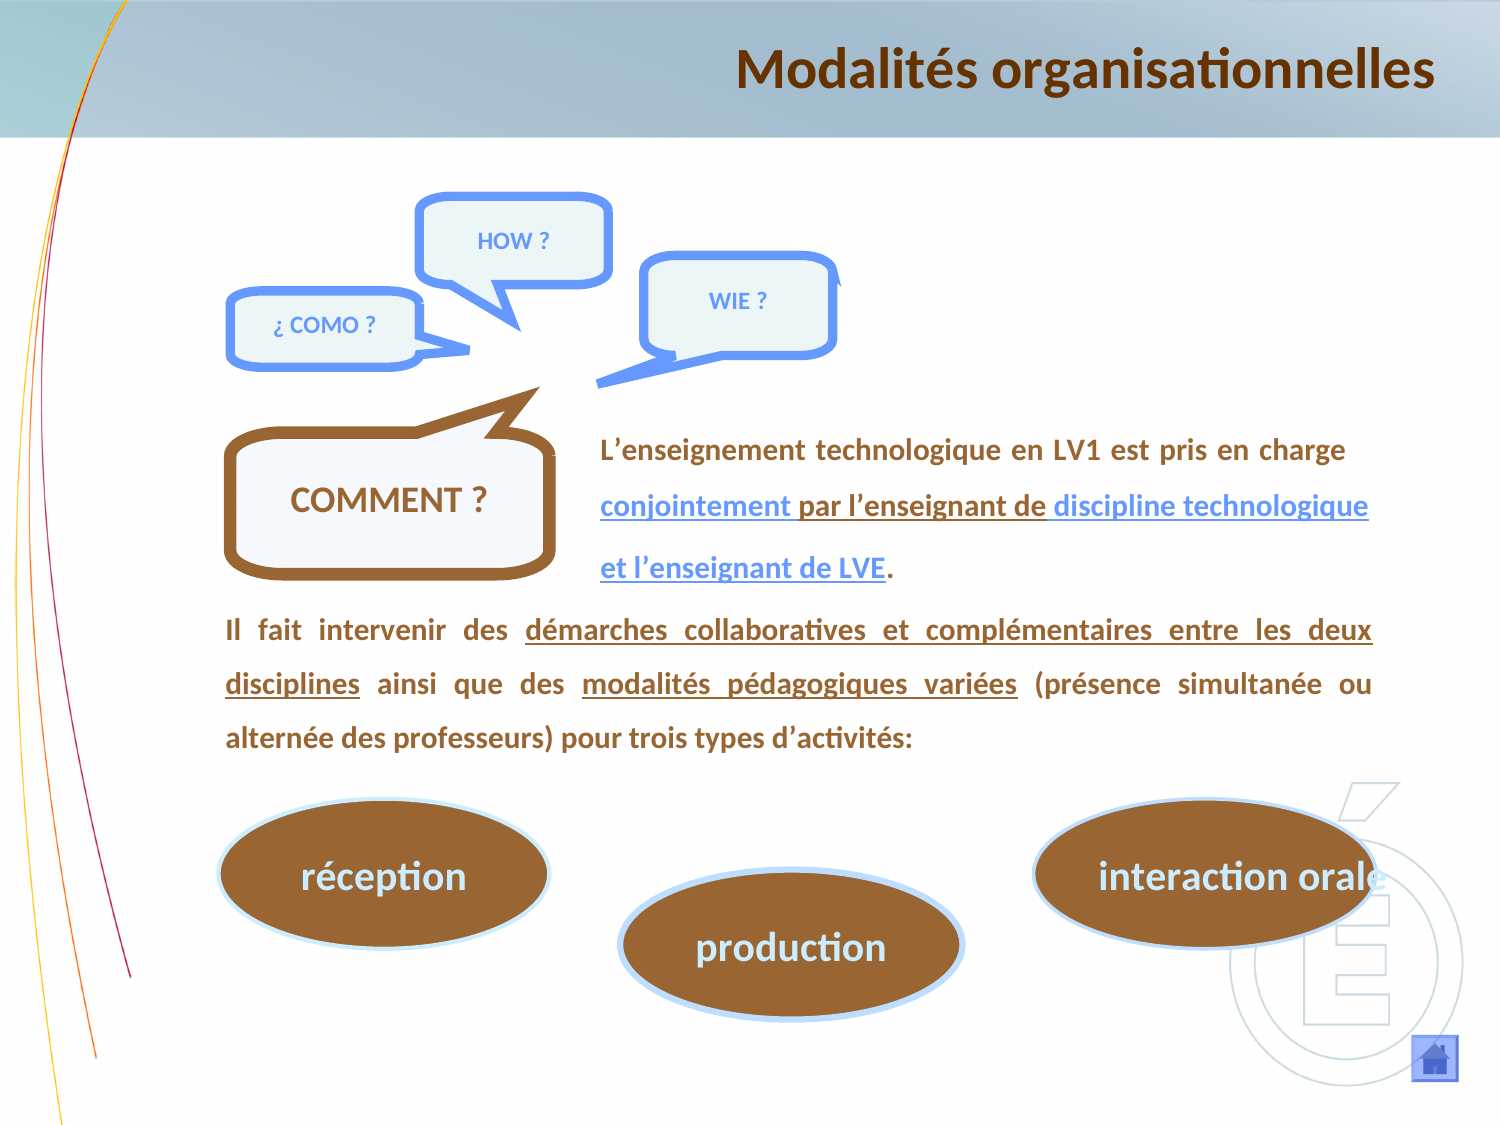

# Modalités organisationnelles
HOW ?
				L’enseignement technologique en LV1 est pris en charge 				conjointement par l’enseignant de discipline technologique
				et l’enseignant de LVE.
	Il fait intervenir des démarches collaboratives et complémentaires entre les deux disciplines ainsi que des modalités pédagogiques variées (présence simultanée ou alternée des professeurs) pour trois types d’activités:
WIE ?
¿ COMO ?
COMMENT ?
réception
interaction orale
production